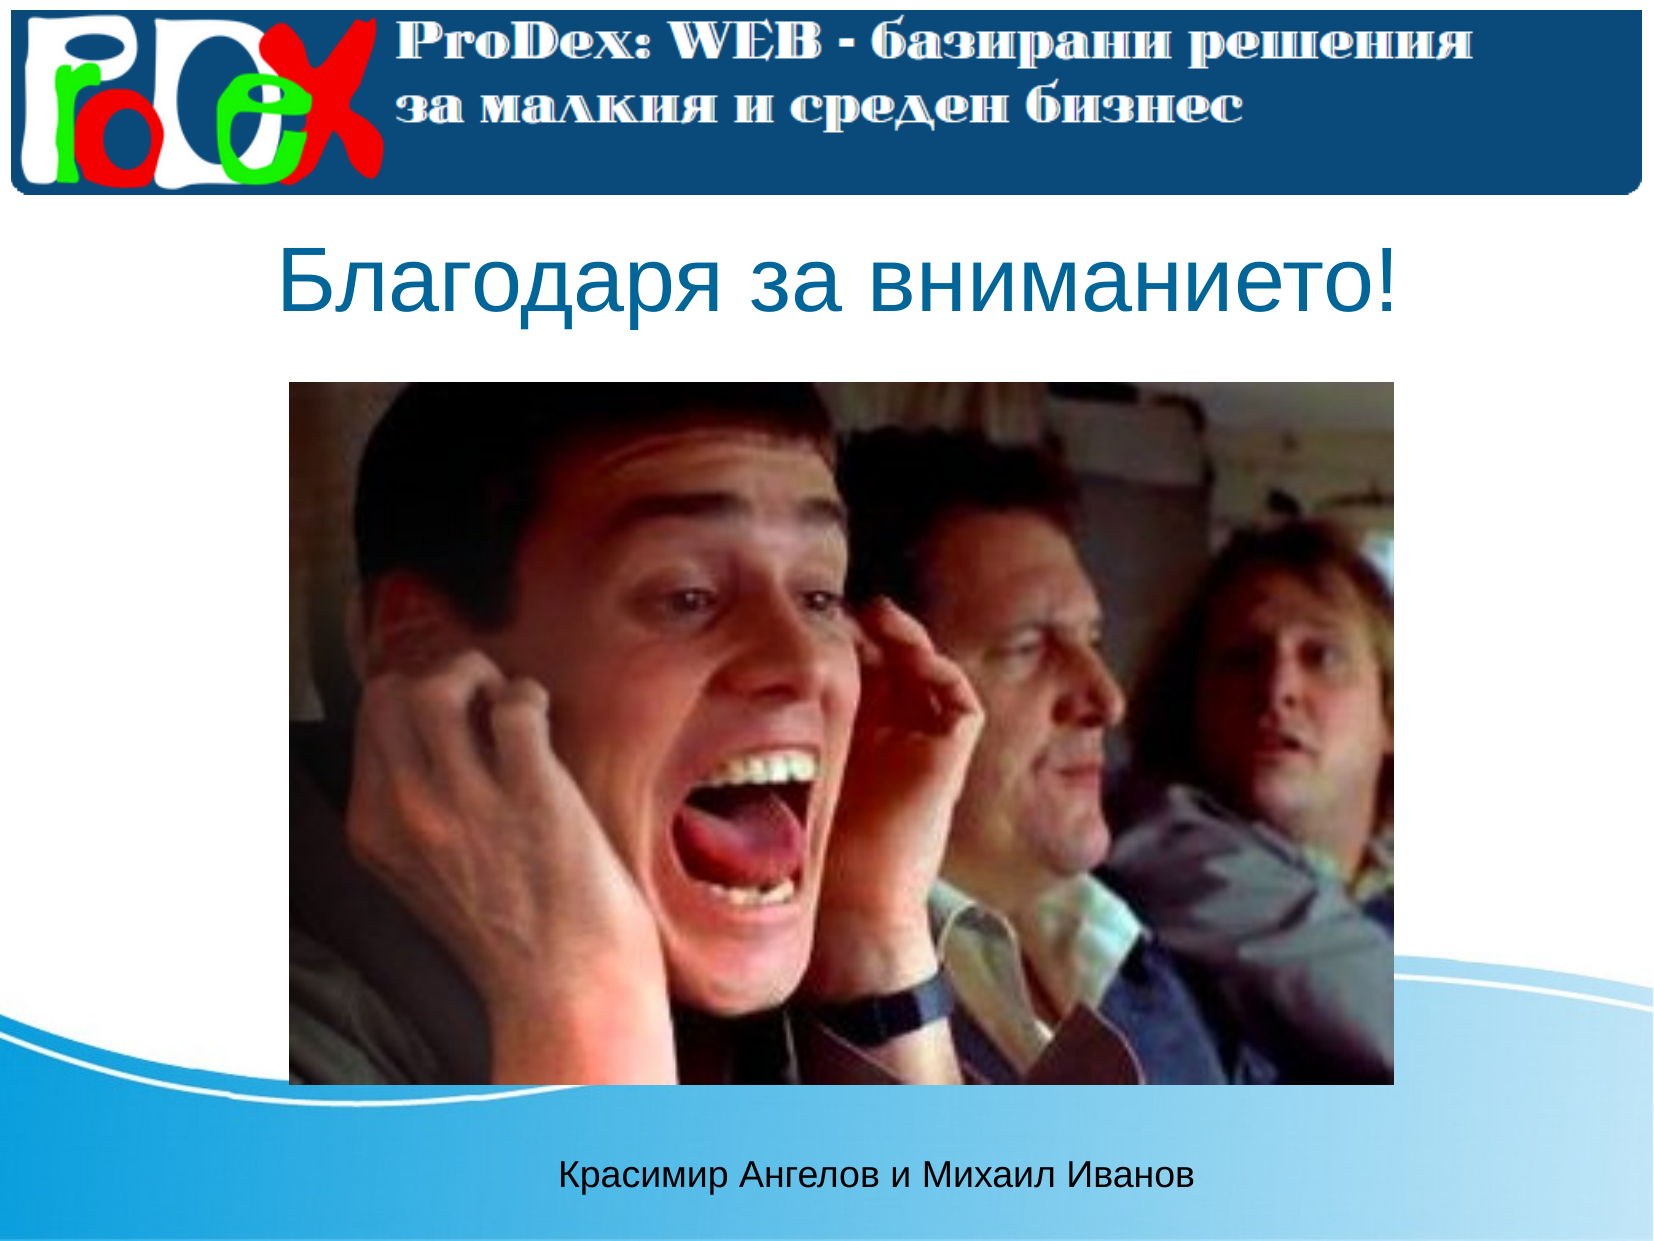

# Благодаря за вниманието!
Красимир Ангелов и Михаил Иванов